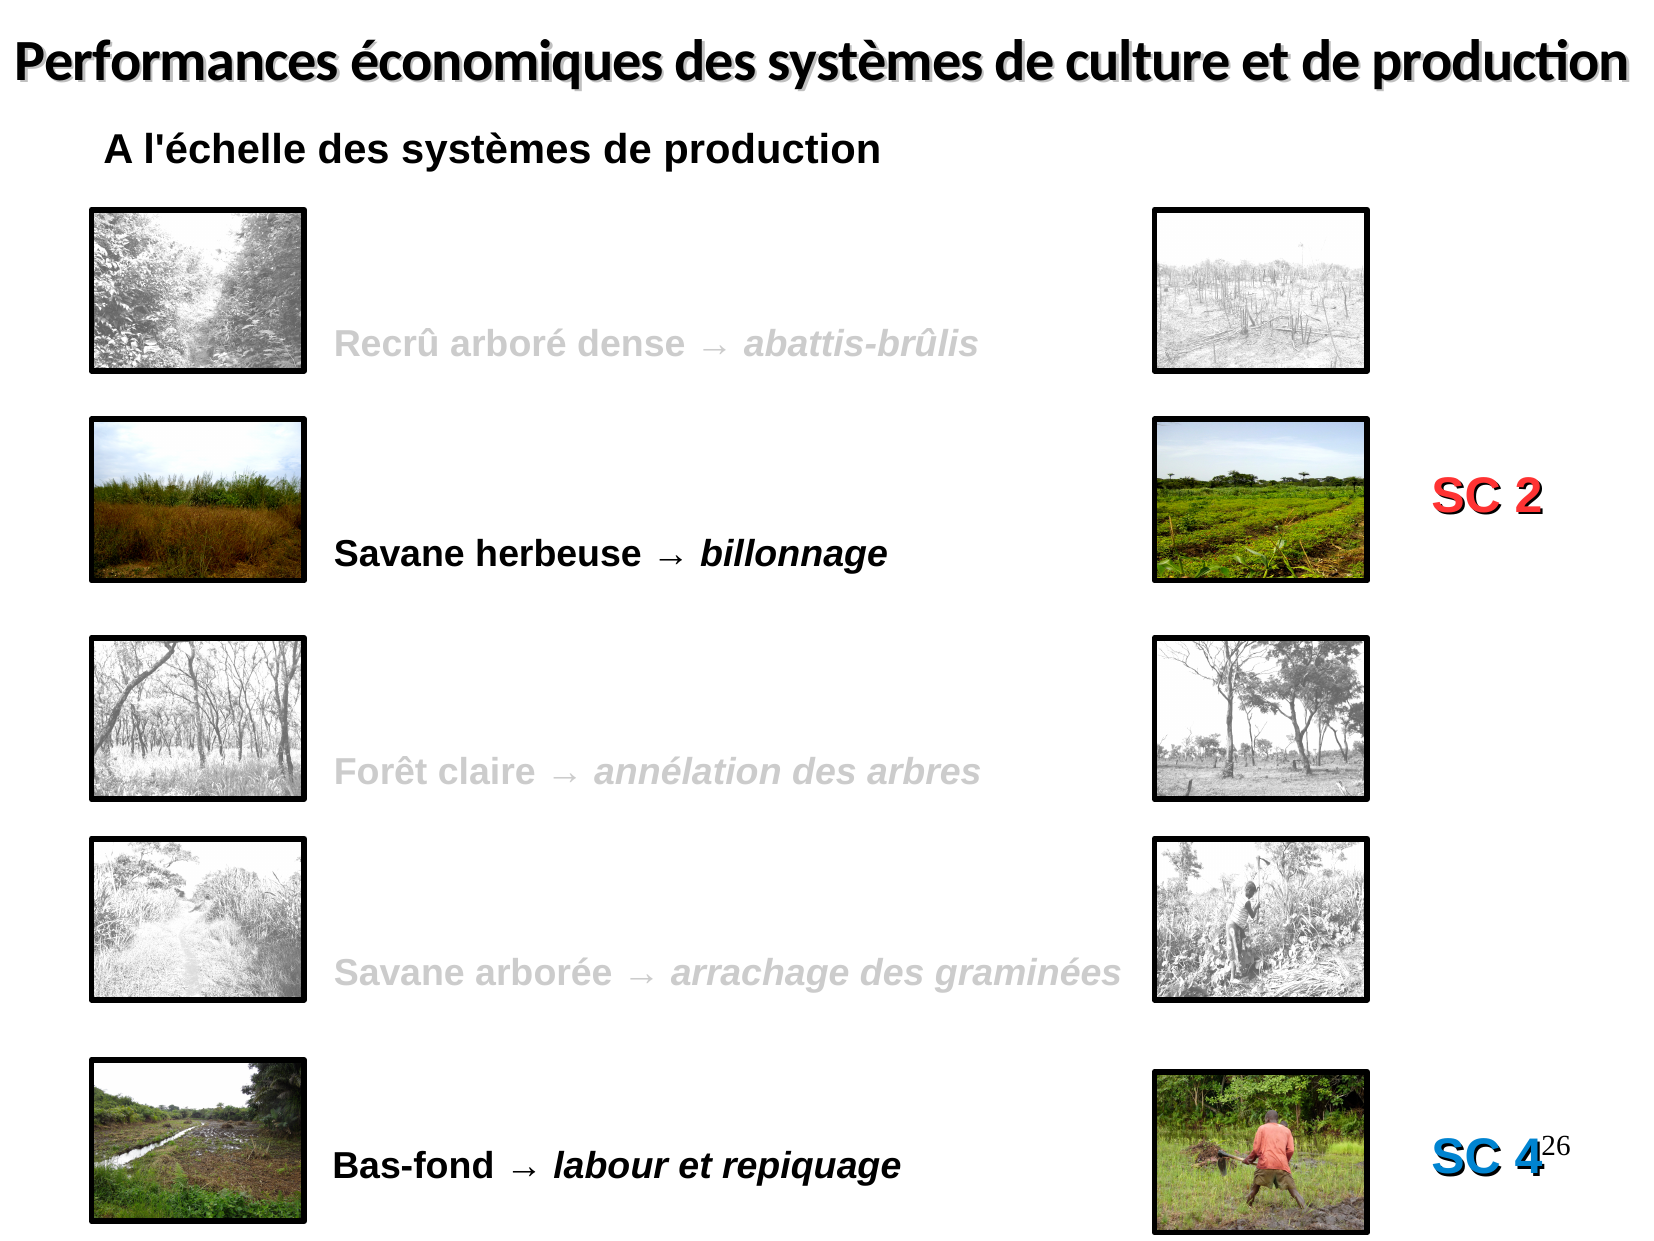

Performances économiques des systèmes de culture et de production
A l'échelle des systèmes de production
Recrû arboré dense → abattis-brûlis
SC 2
Savane herbeuse → billonnage
Forêt claire → annélation des arbres
Savane arborée → arrachage des graminées
Bas-fond → labour et repiquage
SC 4
26